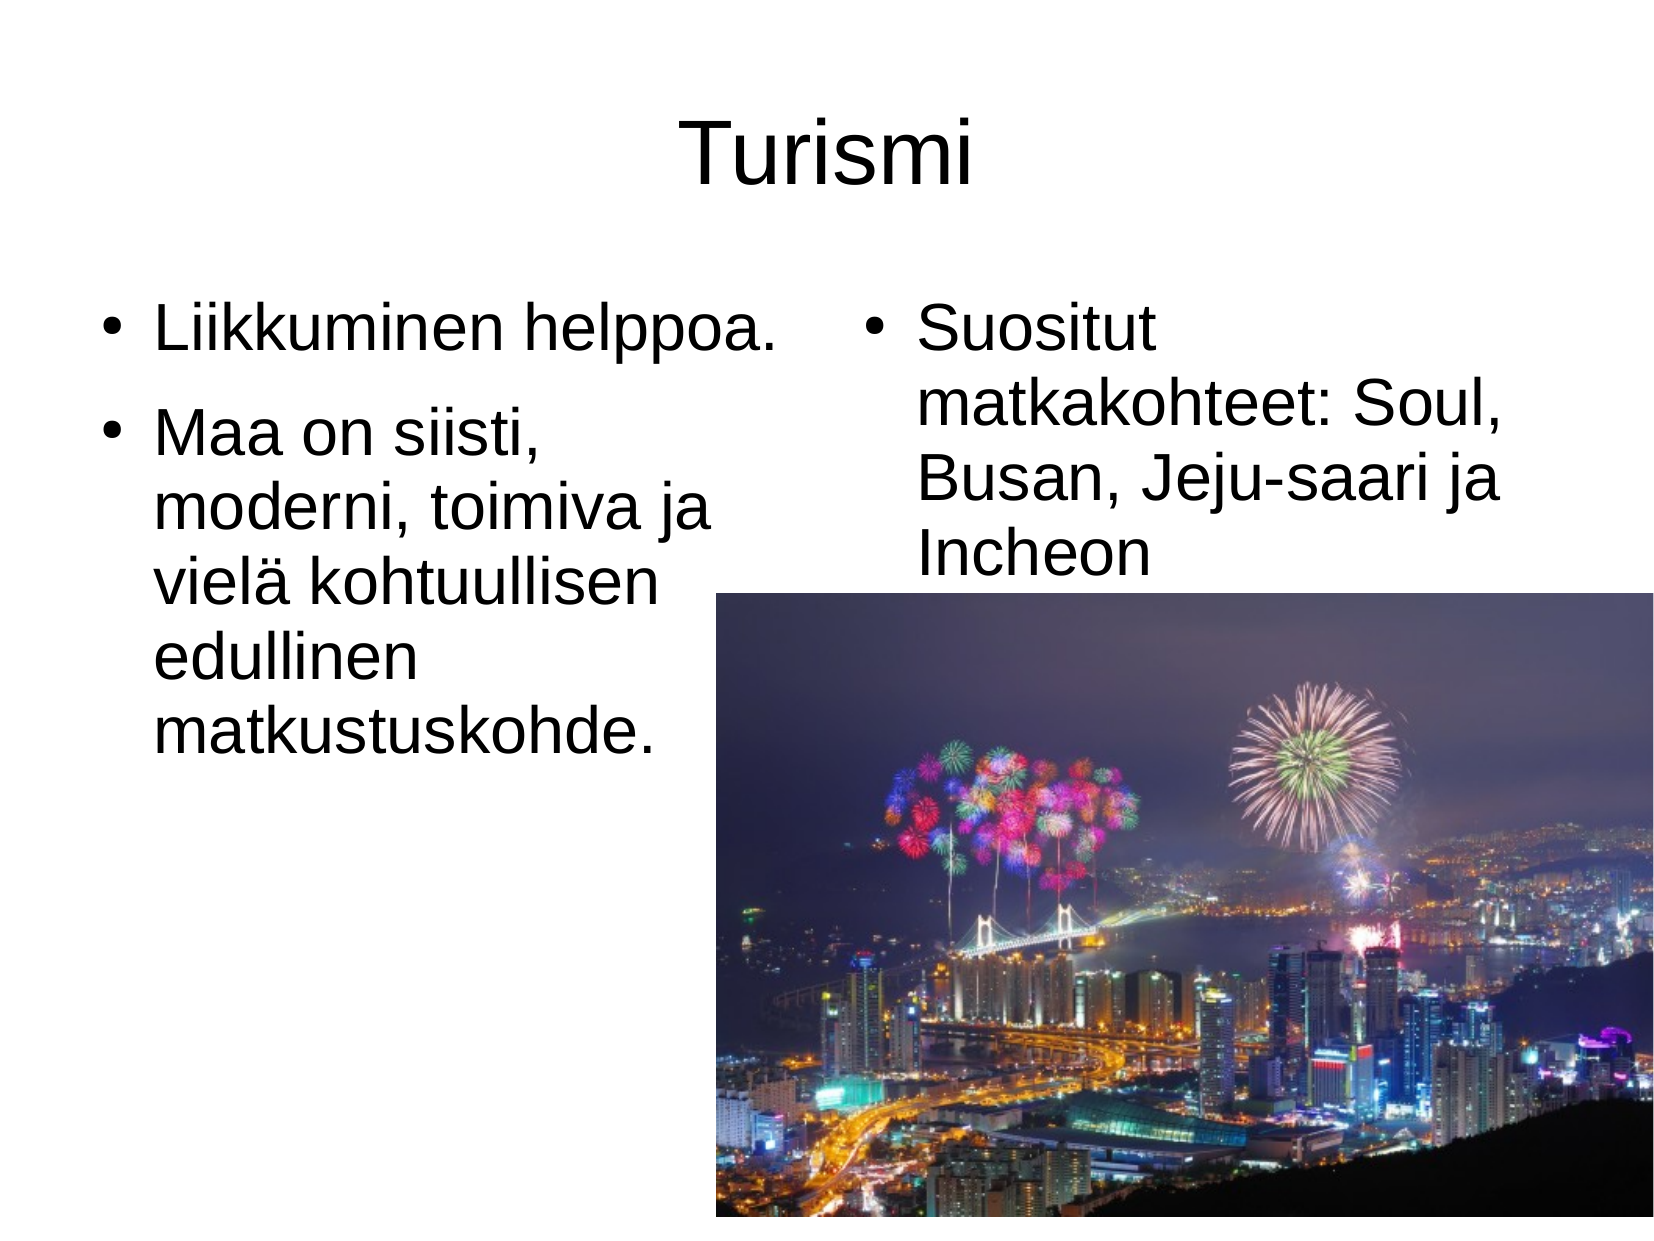

# Turismi
Liikkuminen helppoa.
Maa on siisti, moderni, toimiva ja vielä kohtuullisen edullinen matkustuskohde.
Suositut matkakohteet: Soul, Busan, Jeju-saari ja Incheon